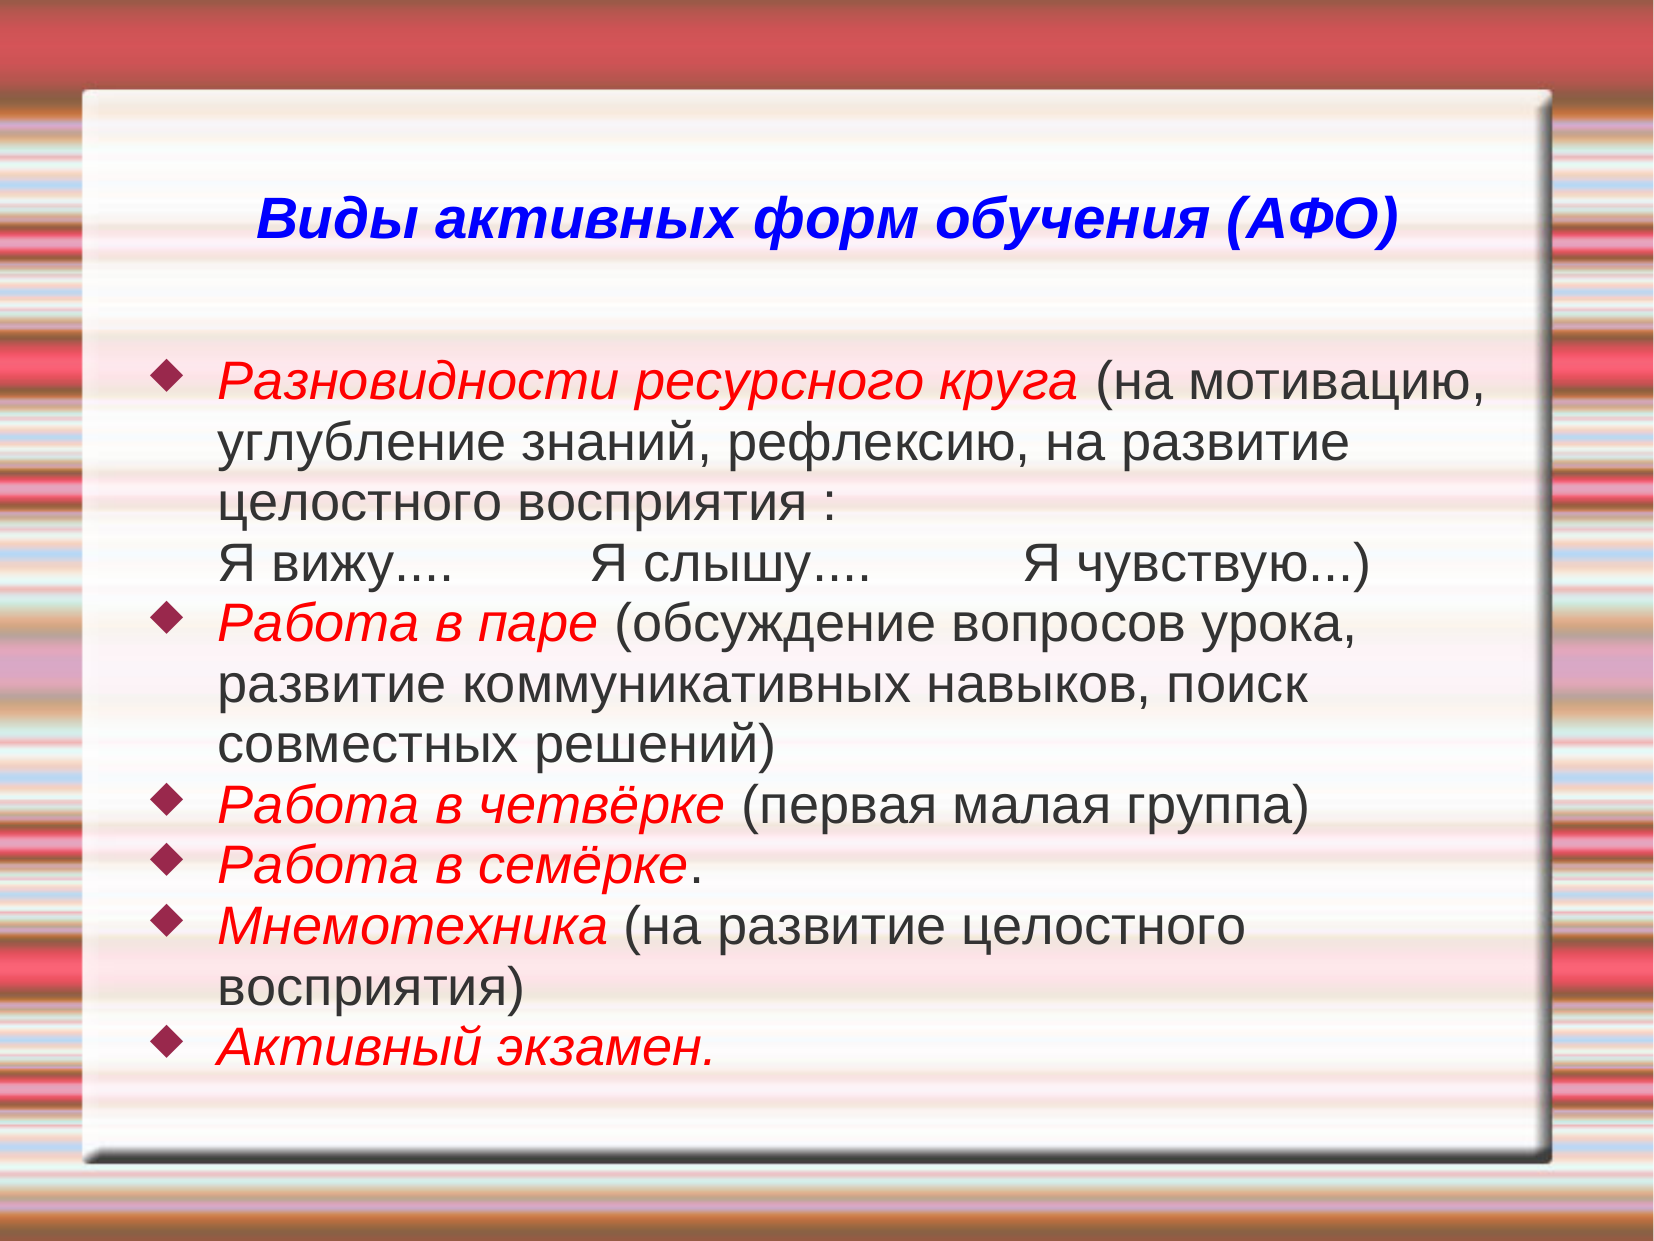

# Виды активных форм обучения (АФО)
Разновидности ресурсного круга (на мотивацию, углубление знаний, рефлексию, на развитие целостного восприятия :
Я вижу.... Я слышу.... Я чувствую...)
Работа в паре (обсуждение вопросов урока, развитие коммуникативных навыков, поиск совместных решений)
Работа в четвёрке (первая малая группа)
Работа в семёрке.
Мнемотехника (на развитие целостного восприятия)
Активный экзамен.